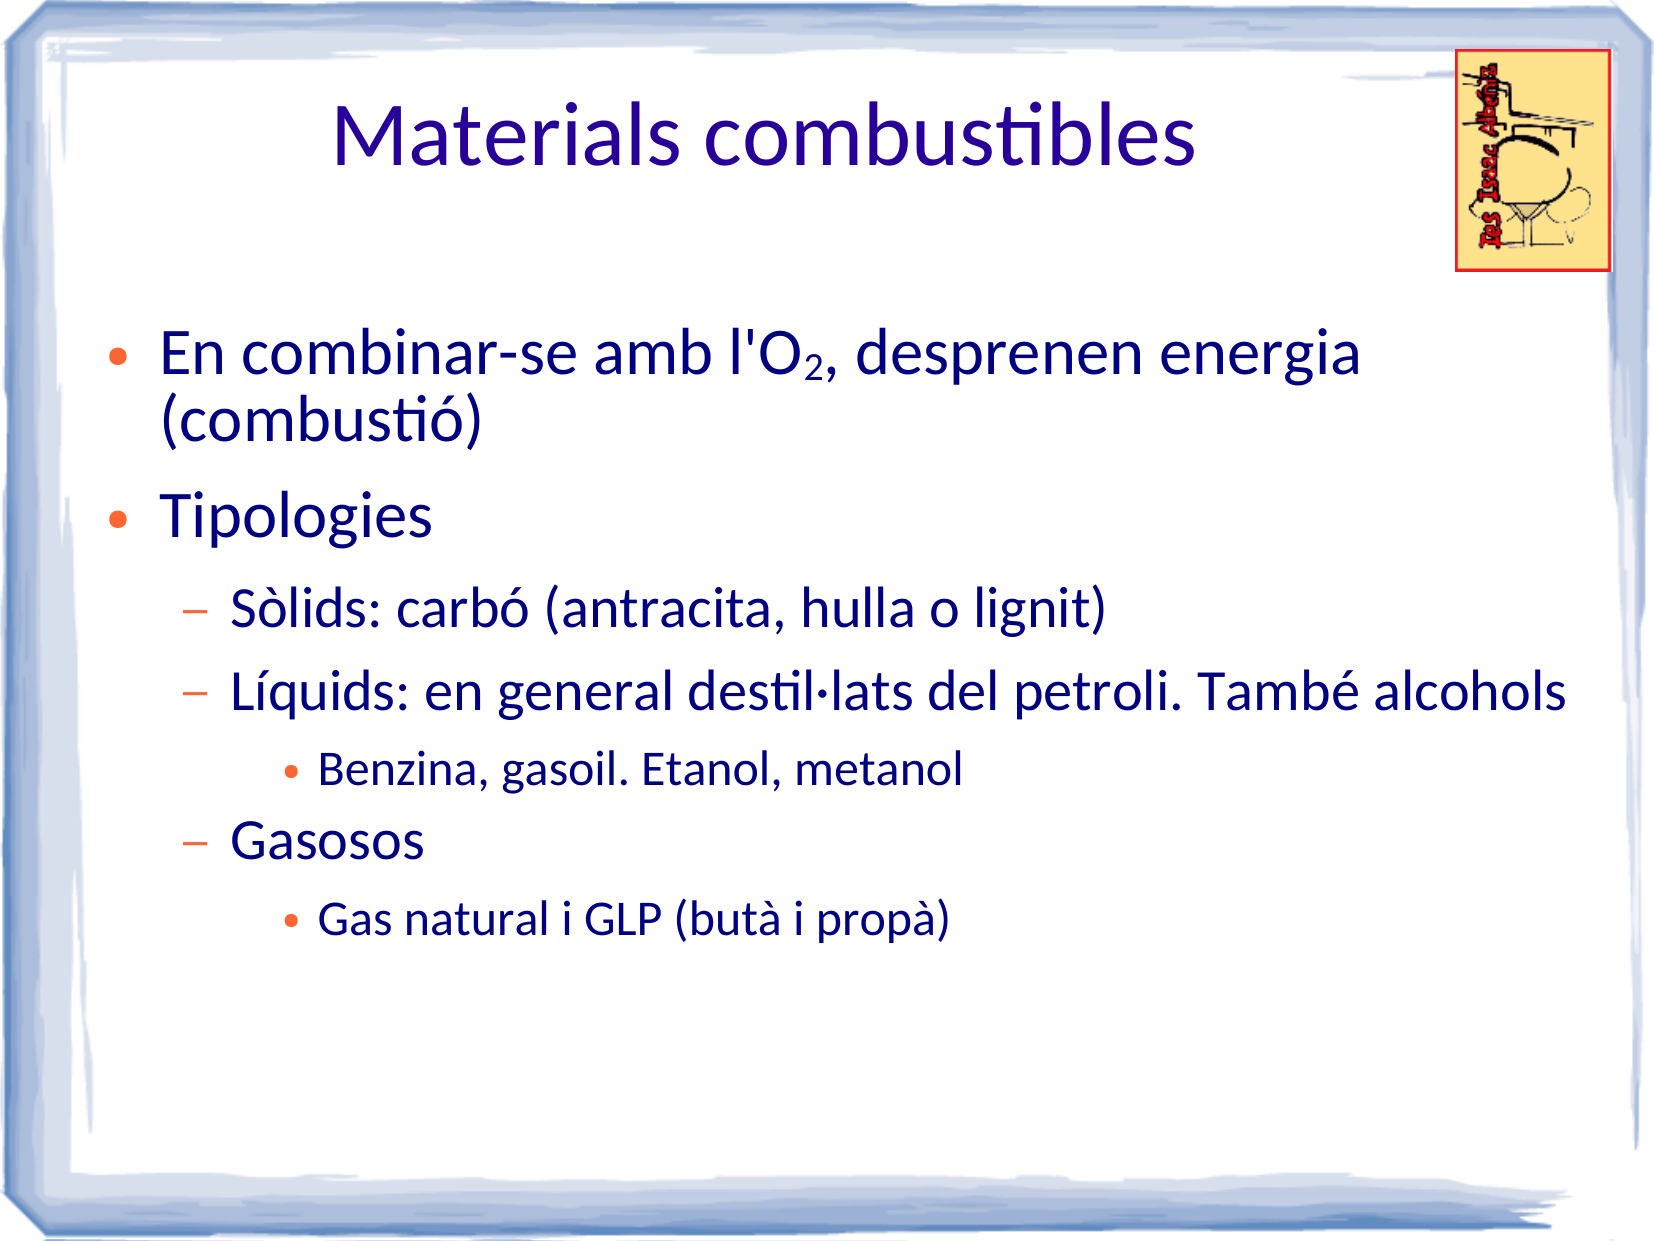

# Materials combustibles
En combinar-se amb l'O2, desprenen energia (combustió)
Tipologies
Sòlids: carbó (antracita, hulla o lignit)
Líquids: en general destil·lats del petroli. També alcohols
Benzina, gasoil. Etanol, metanol
Gasosos
Gas natural i GLP (butà i propà)